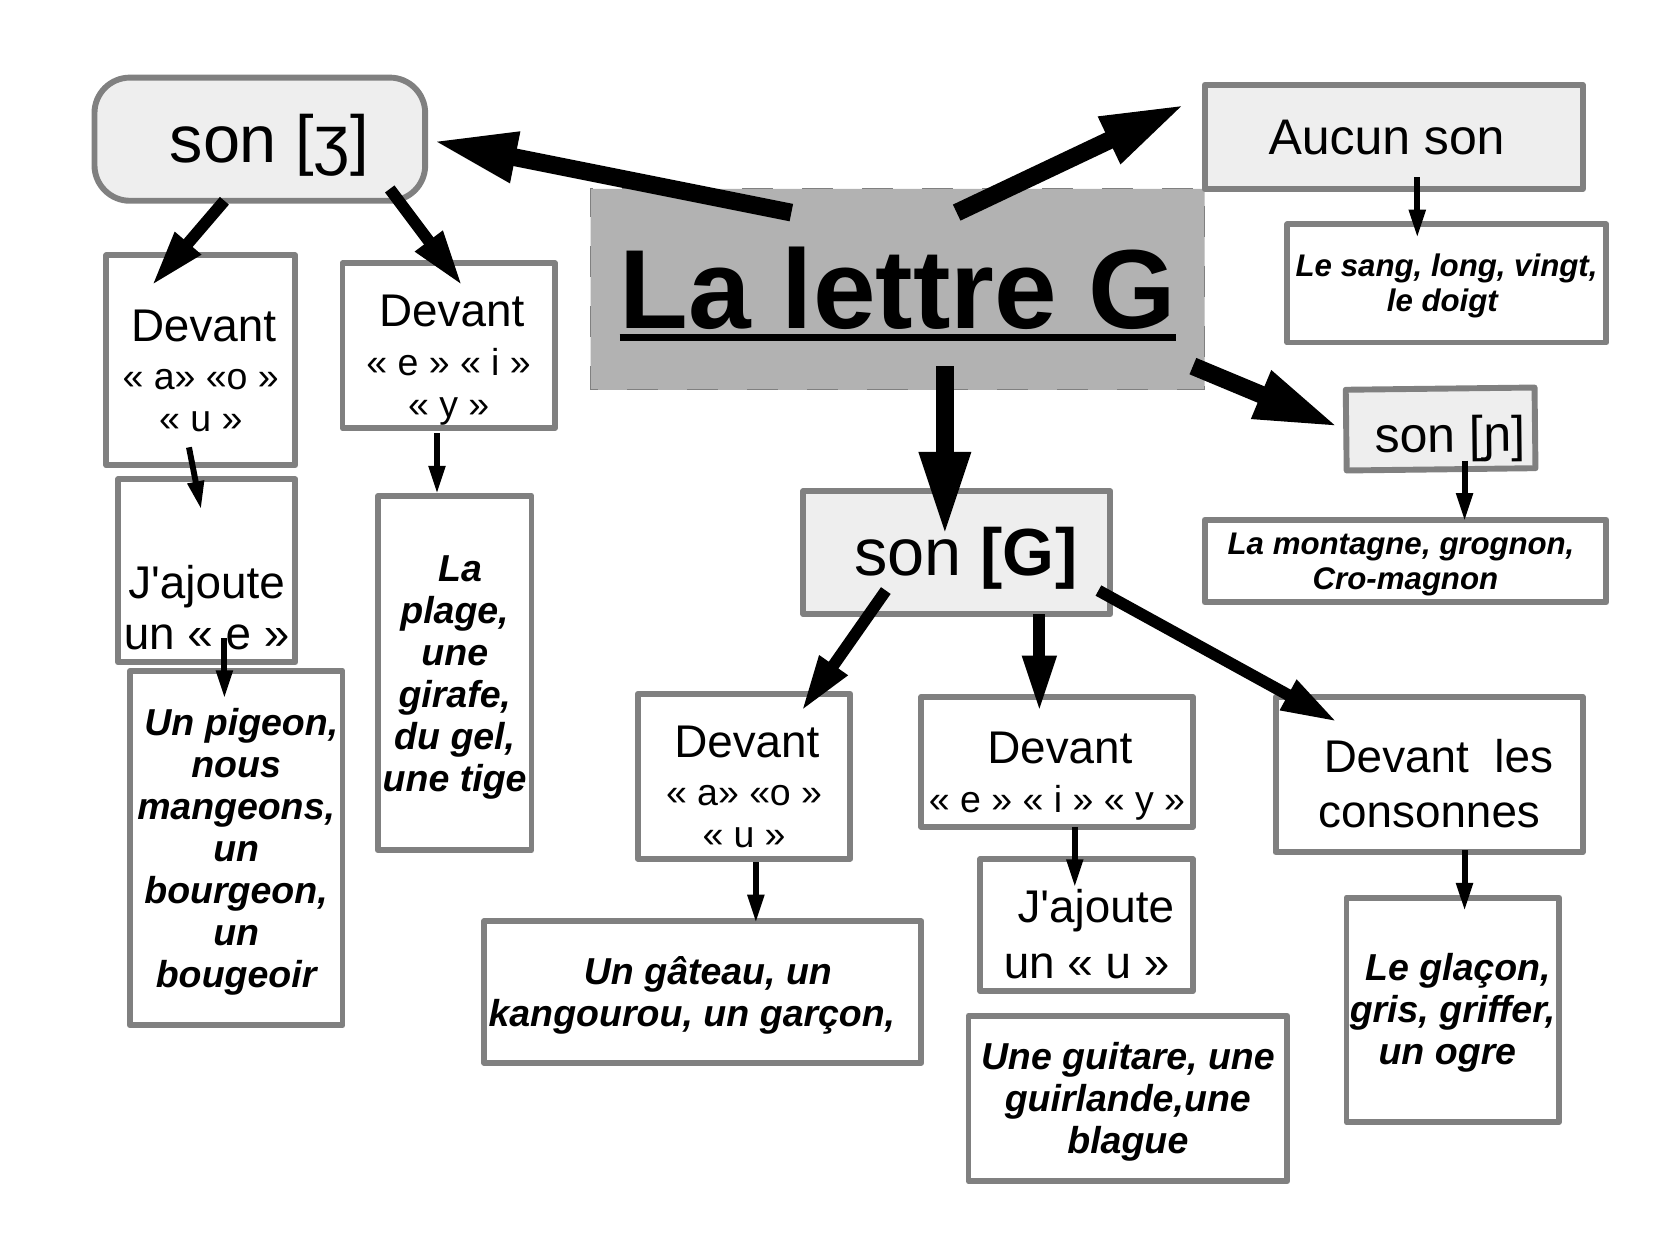

son [ʒ]
Aucun son
# La lettre G
Le sang, long, vingt, le doigt
 Devant « a» «o » « u »
 Devant « e » « i » « y »
 son [ɲ]
 J'ajoute un « e »
 son [G]
 La plage, une girafe, du gel, une tige
La montagne, grognon,
Cro-magnon
 Un pigeon, nous mangeons, un bourgeon, un bougeoir
 Devant « a» «o » « u »
 Devant « e » « i » « y »
 Devant les consonnes
 J'ajoute un « u »
 Le glaçon, gris, griffer, un ogre
 Un gâteau, un kangourou, un garçon,
Une guitare, une guirlande,une blague